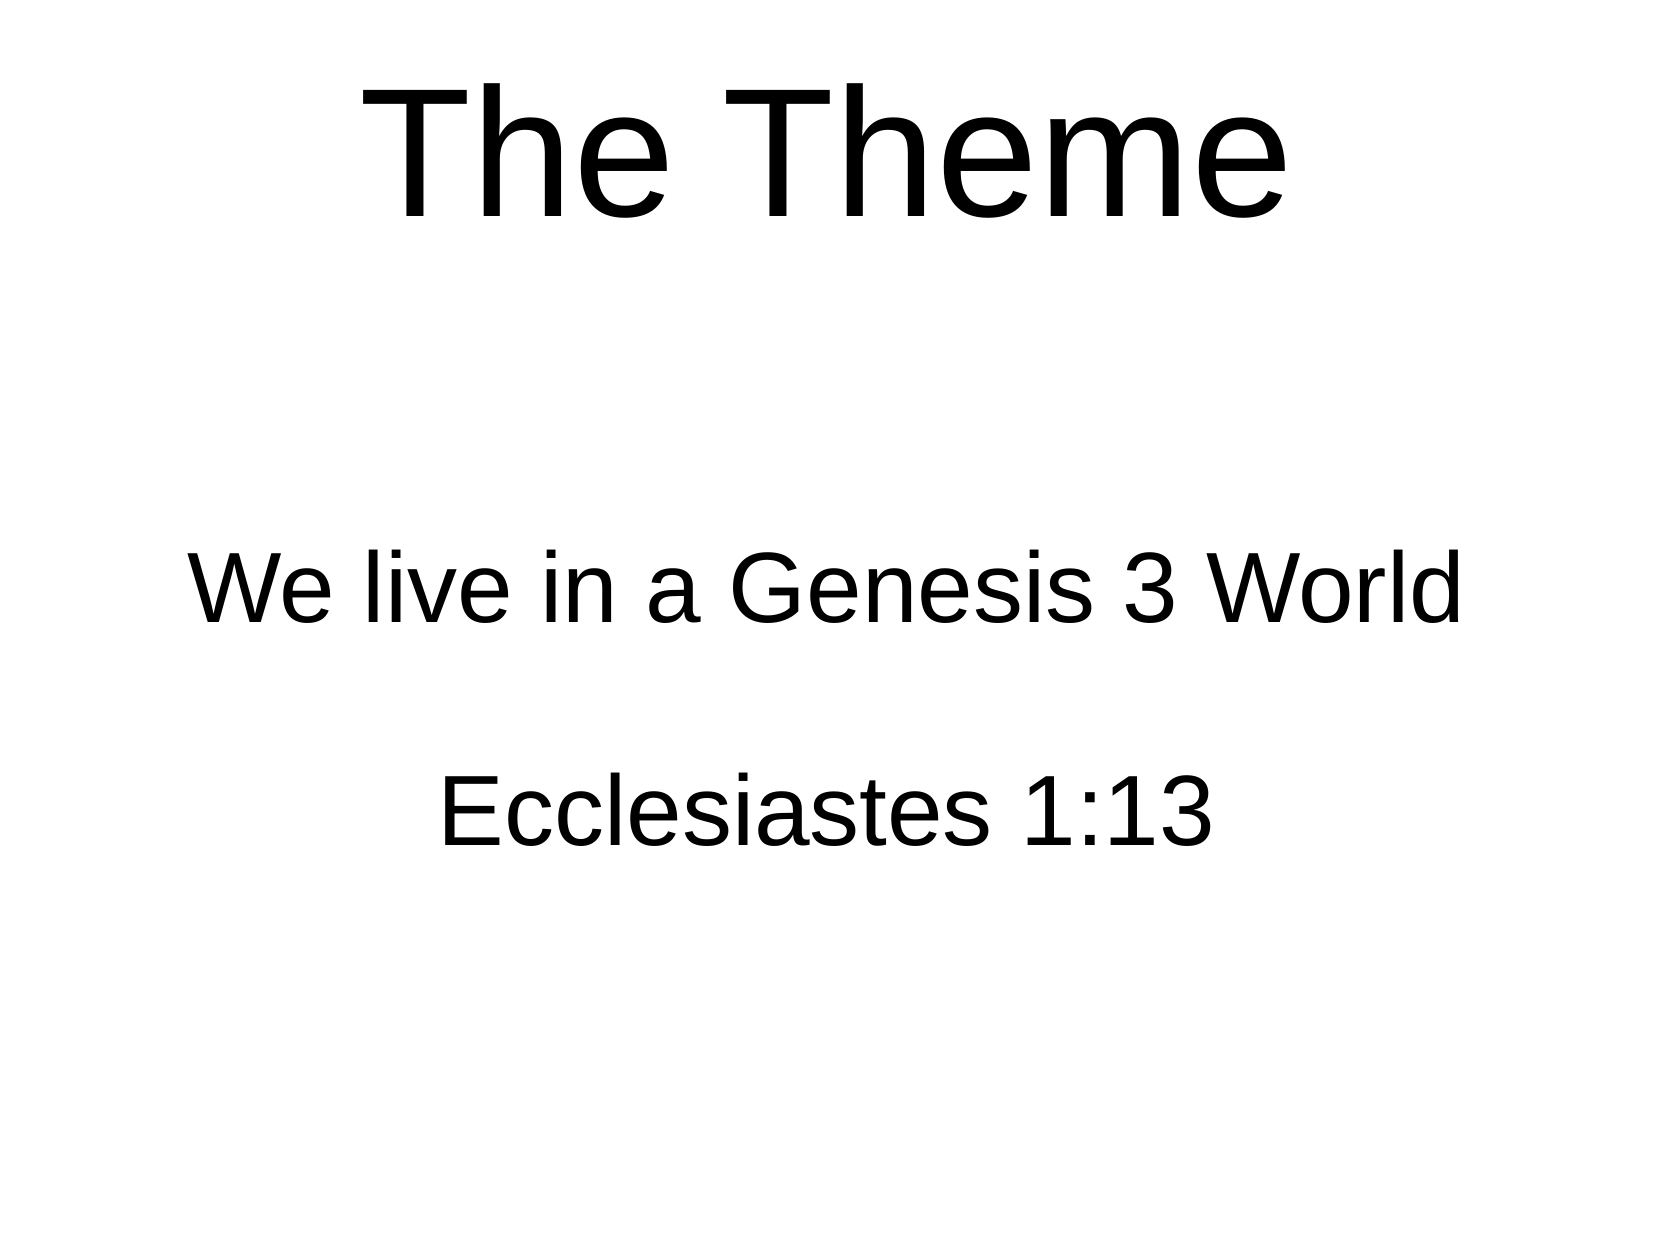

# The Theme
We live in a Genesis 3 World
Ecclesiastes 1:13